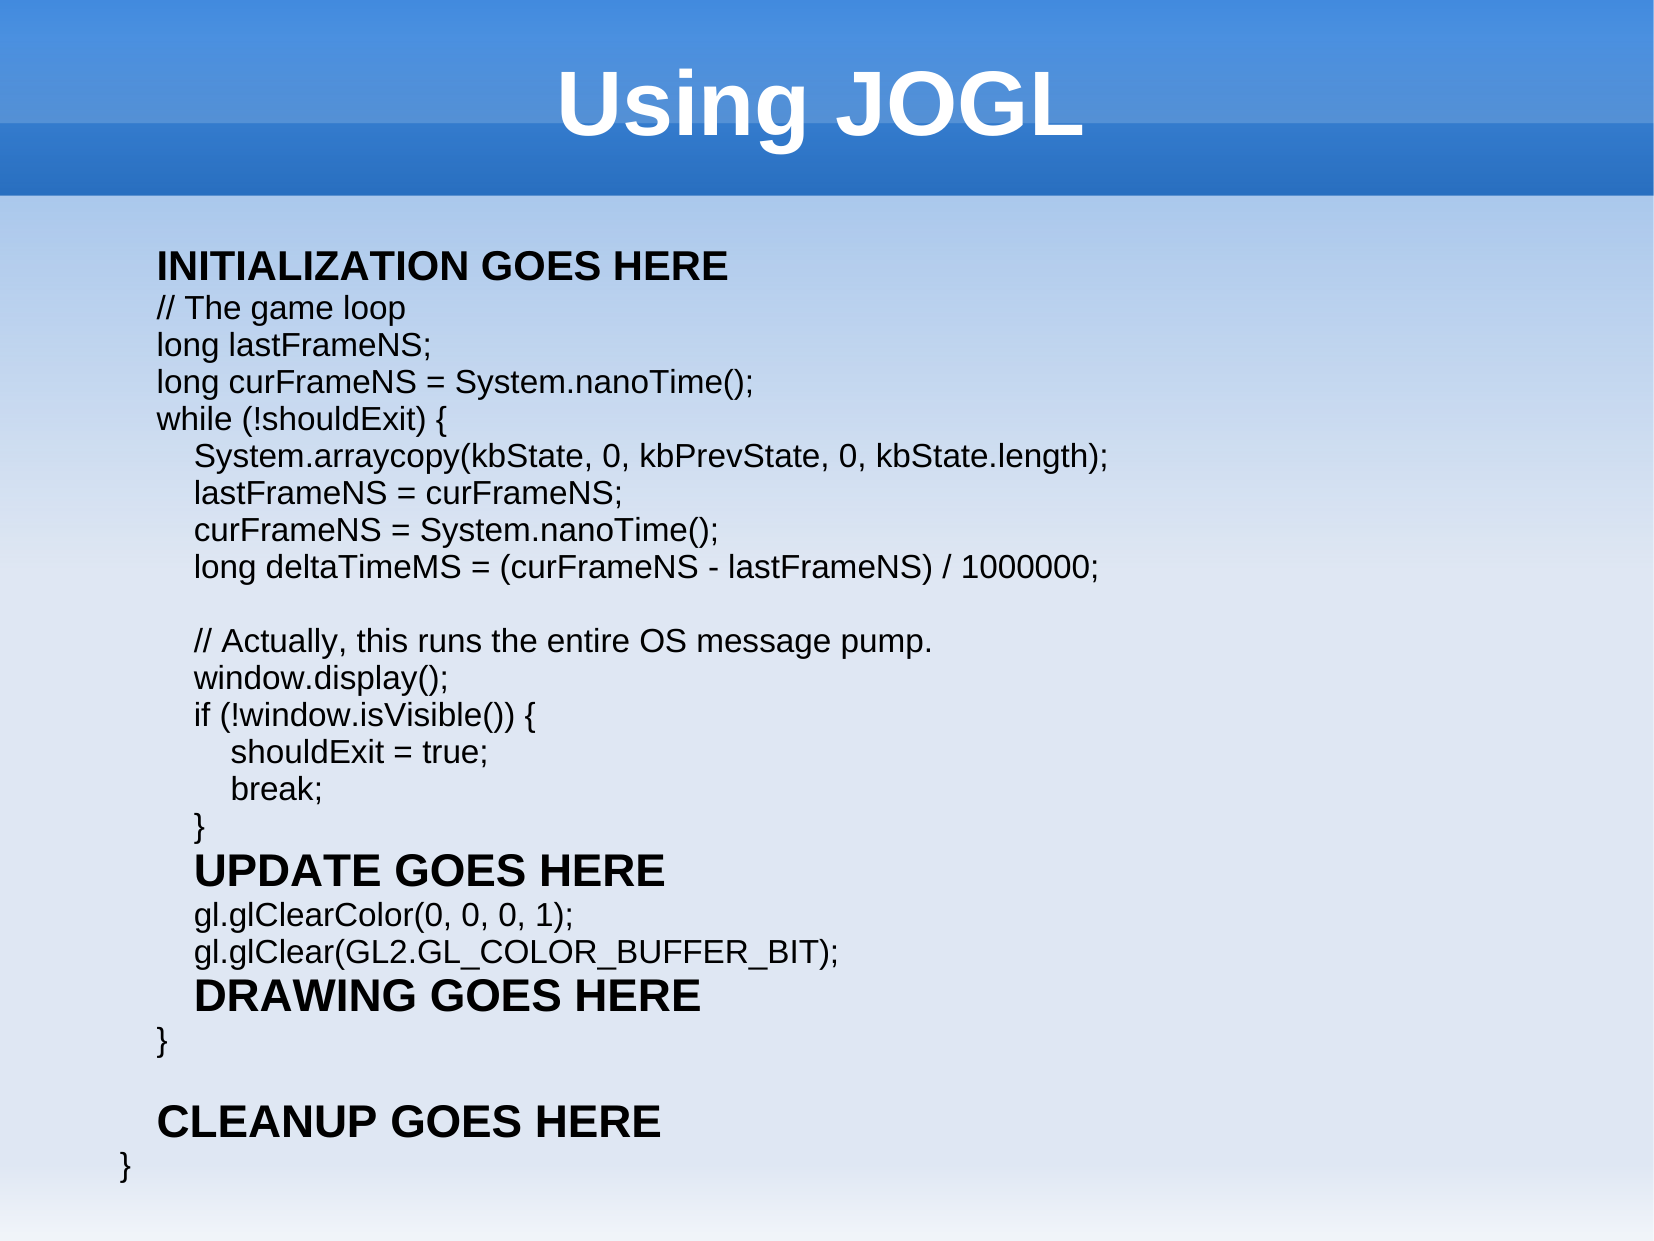

# Using JOGL
 INITIALIZATION GOES HERE
 // The game loop
 long lastFrameNS;
 long curFrameNS = System.nanoTime();
 while (!shouldExit) {
 System.arraycopy(kbState, 0, kbPrevState, 0, kbState.length);
 lastFrameNS = curFrameNS;
 curFrameNS = System.nanoTime();
 long deltaTimeMS = (curFrameNS - lastFrameNS) / 1000000;
 // Actually, this runs the entire OS message pump.
 window.display();
 if (!window.isVisible()) {
 shouldExit = true;
 break;
 }
 UPDATE GOES HERE
 gl.glClearColor(0, 0, 0, 1);
 gl.glClear(GL2.GL_COLOR_BUFFER_BIT);
 DRAWING GOES HERE
 }
 CLEANUP GOES HERE
 }